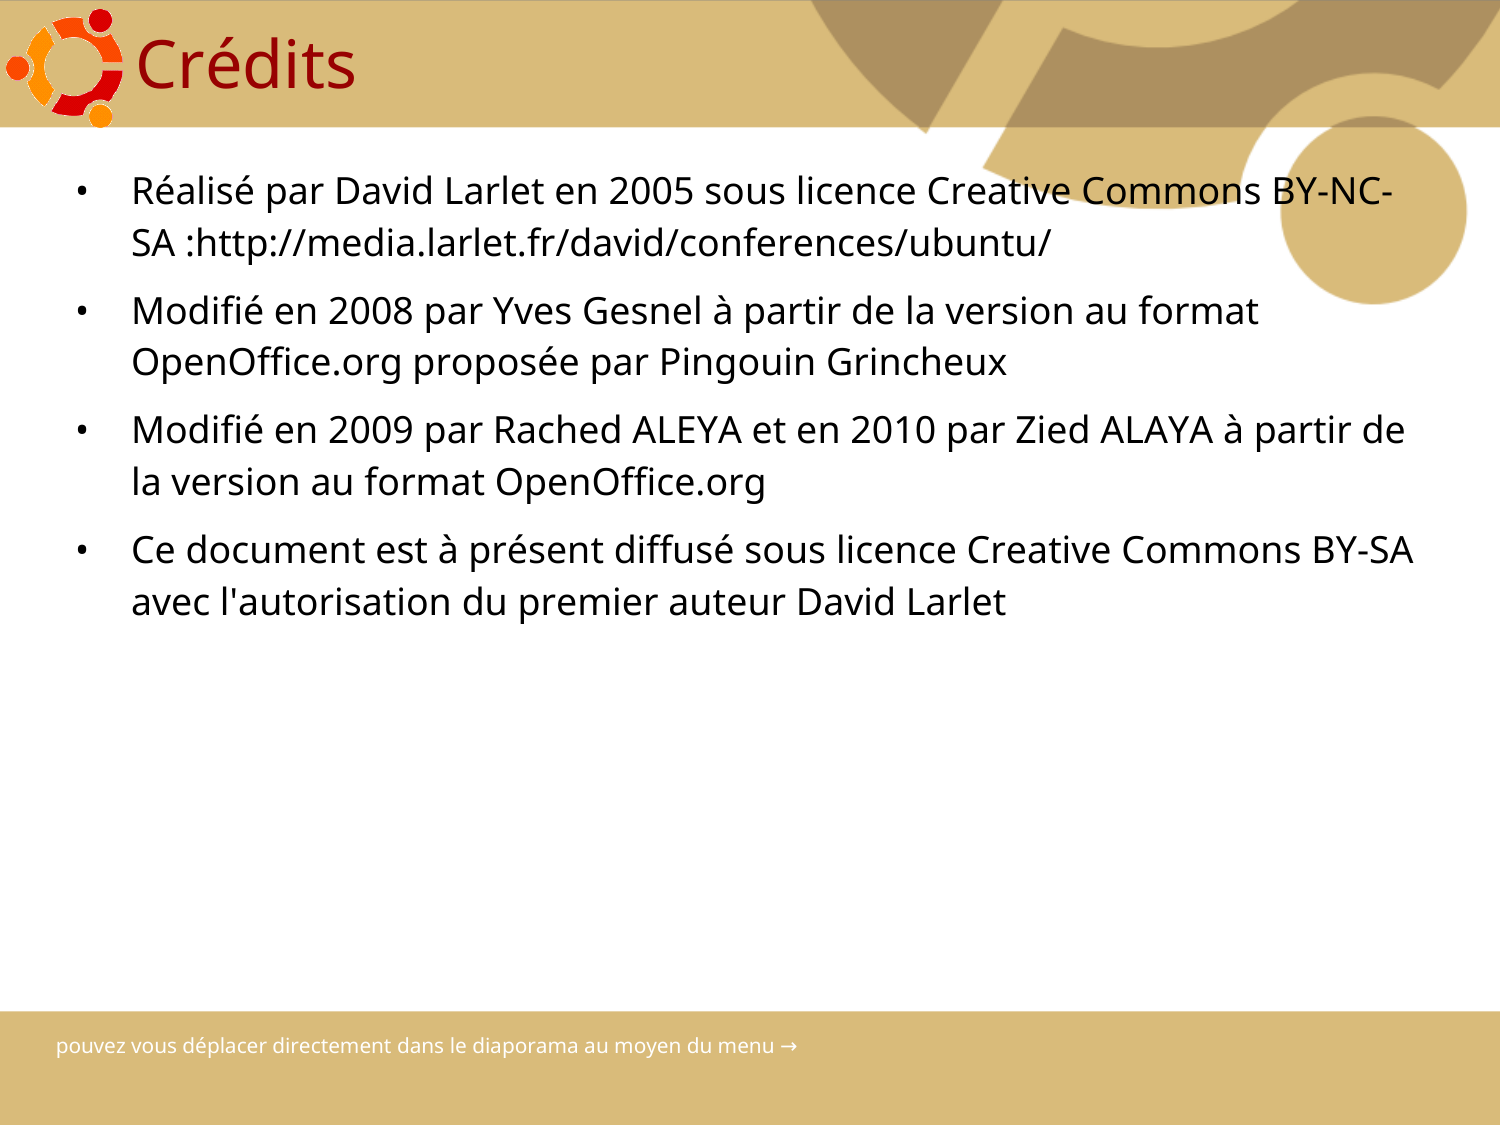

# Crédits
Réalisé par David Larlet en 2005 sous licence Creative Commons BY-NC-SA :http://media.larlet.fr/david/conferences/ubuntu/
Modifié en 2008 par Yves Gesnel à partir de la version au format OpenOffice.org proposée par Pingouin Grincheux
Modifié en 2009 par Rached ALEYA et en 2010 par Zied ALAYA à partir de la version au format OpenOffice.org
Ce document est à présent diffusé sous licence Creative Commons BY-SA avec l'autorisation du premier auteur David Larlet
pouvez vous déplacer directement dans le diaporama au moyen du menu →